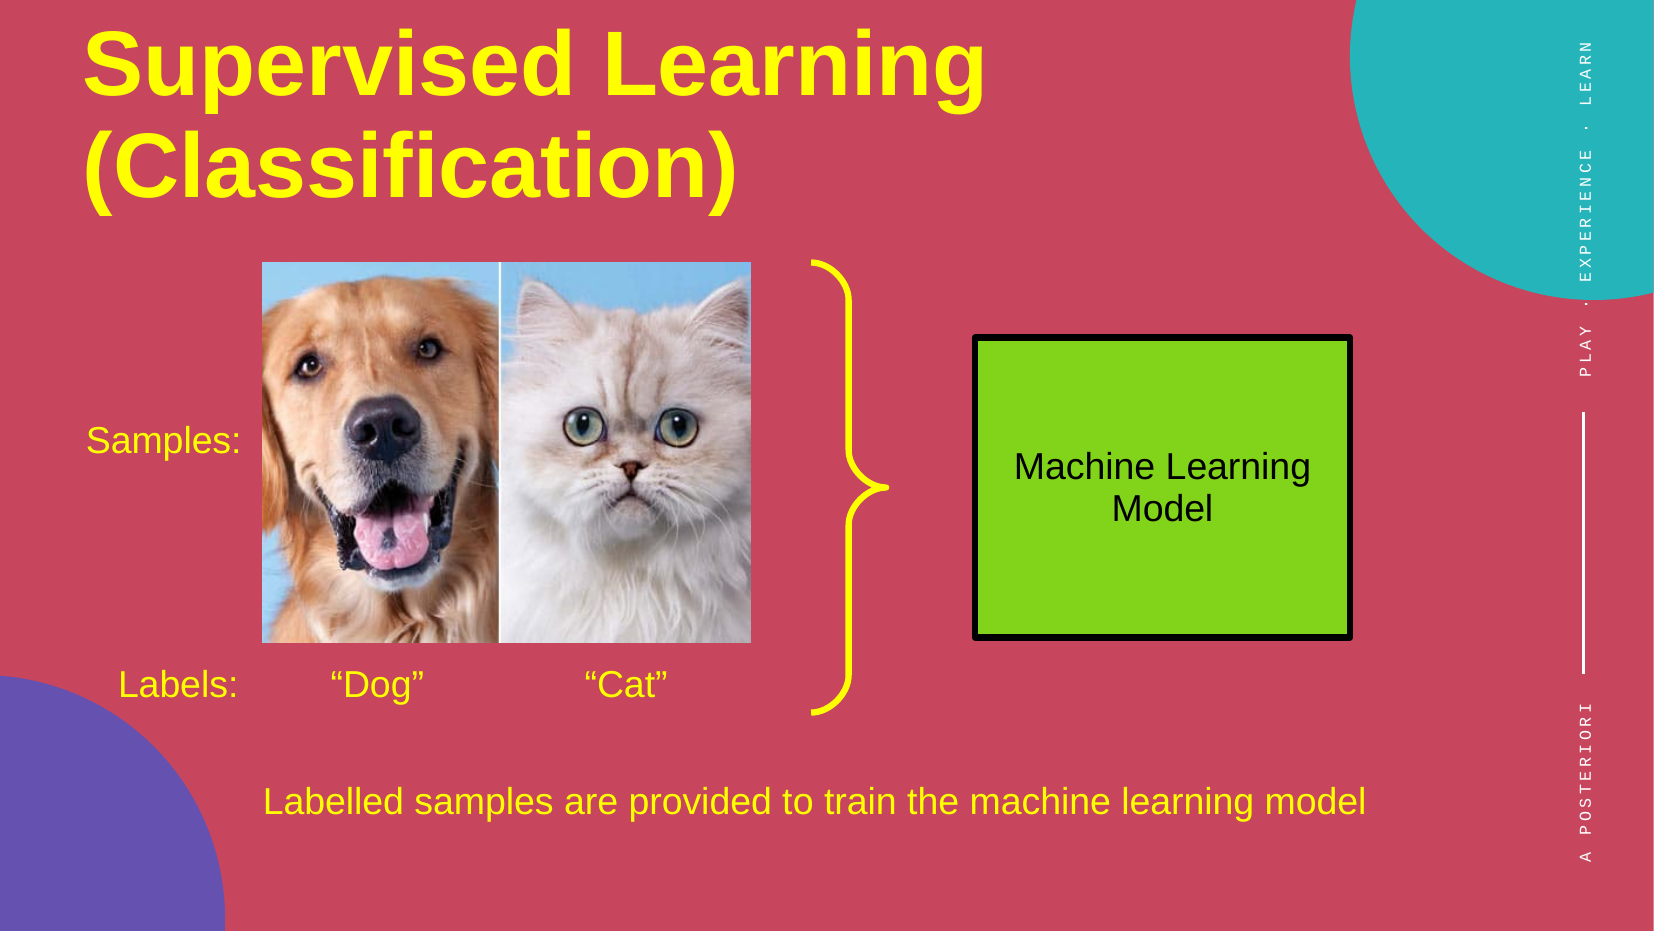

# Supervised Learning (Classification)
Machine Learning
Model
Samples:
Labels:
“Dog”
“Cat”
Labelled samples are provided to train the machine learning model